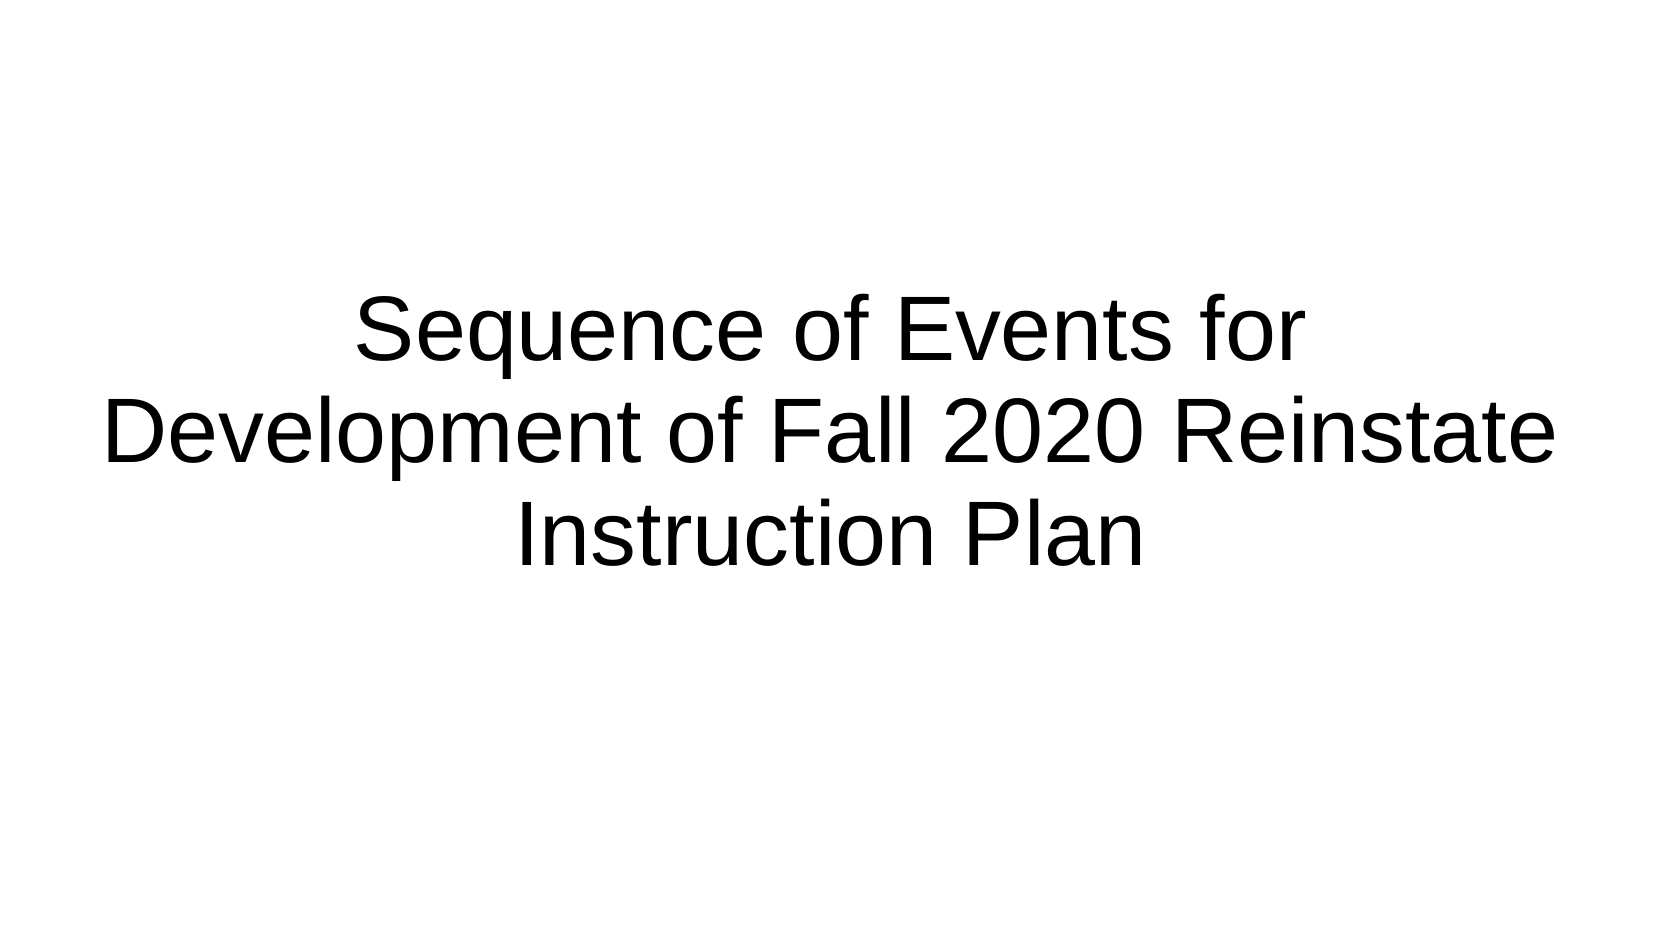

# Sequence of Events for Development of Fall 2020 Reinstate Instruction Plan